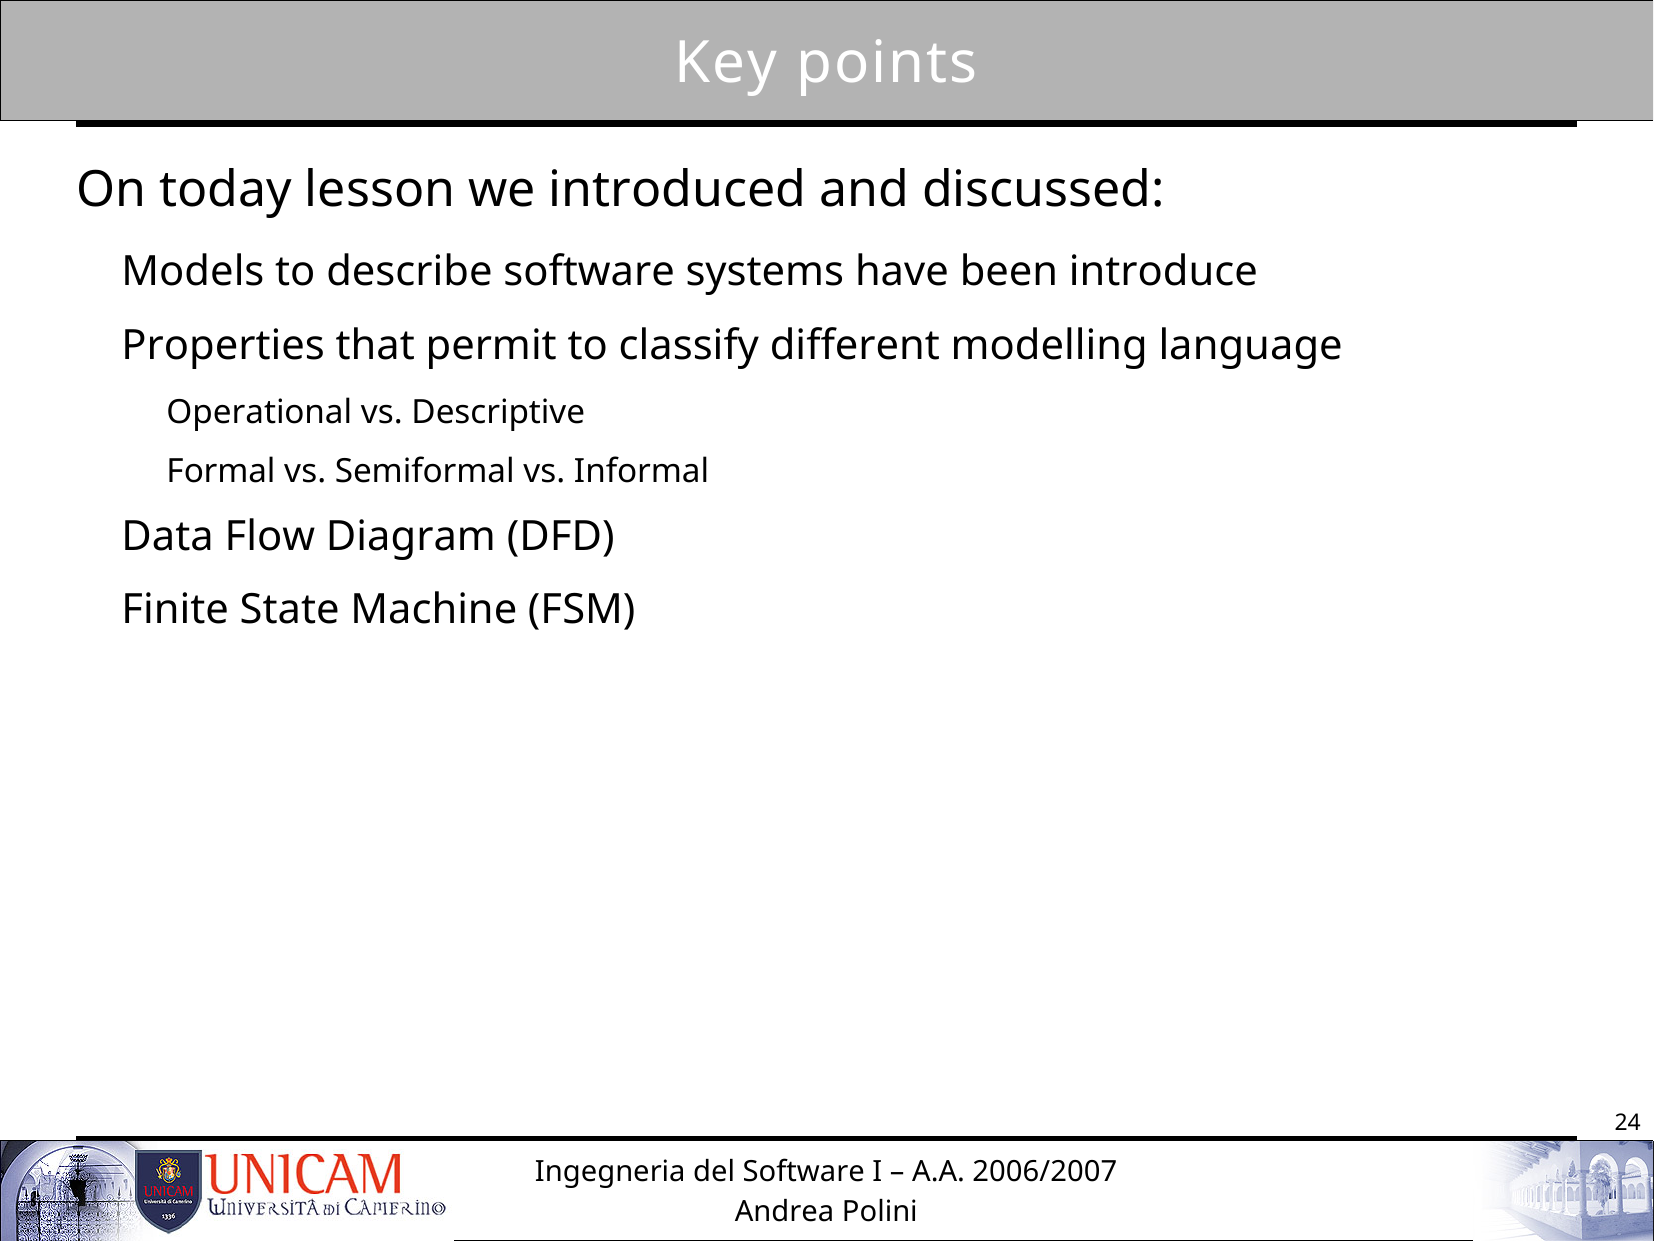

# Key points
On today lesson we introduced and discussed:
Models to describe software systems have been introduce
Properties that permit to classify different modelling language
Operational vs. Descriptive
Formal vs. Semiformal vs. Informal
Data Flow Diagram (DFD)
Finite State Machine (FSM)
24